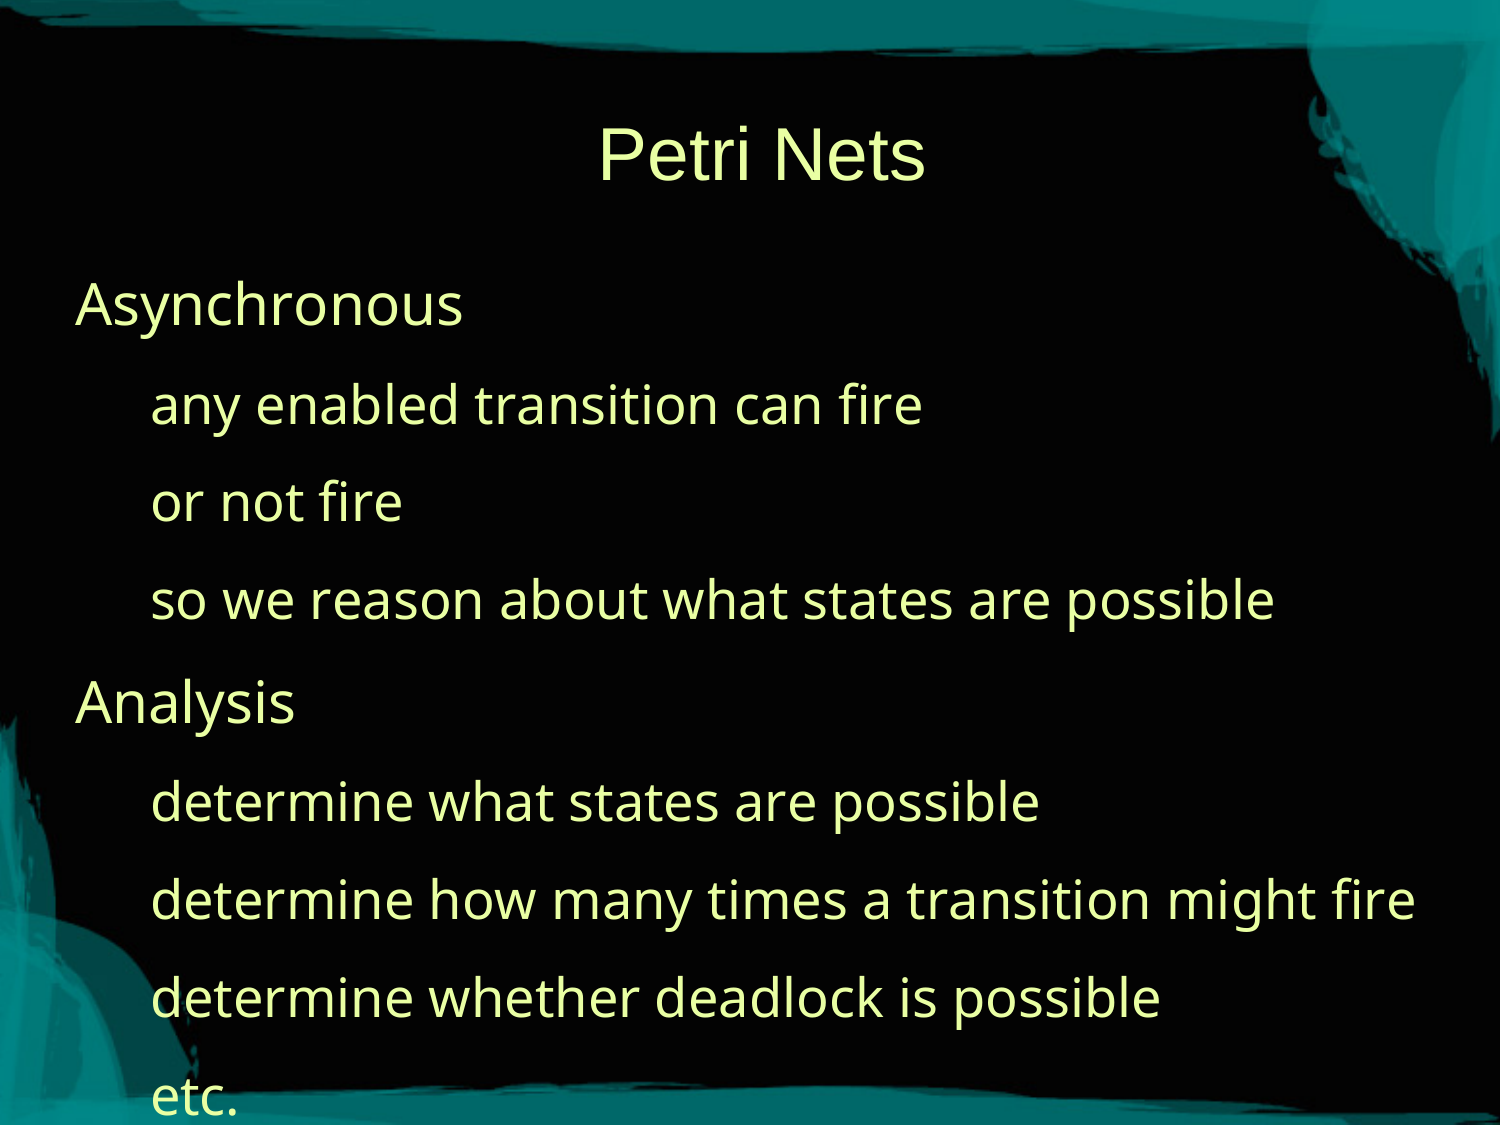

# Petri Nets
Asynchronous
any enabled transition can fire
or not fire
so we reason about what states are possible
Analysis
determine what states are possible
determine how many times a transition might fire
determine whether deadlock is possible
etc.